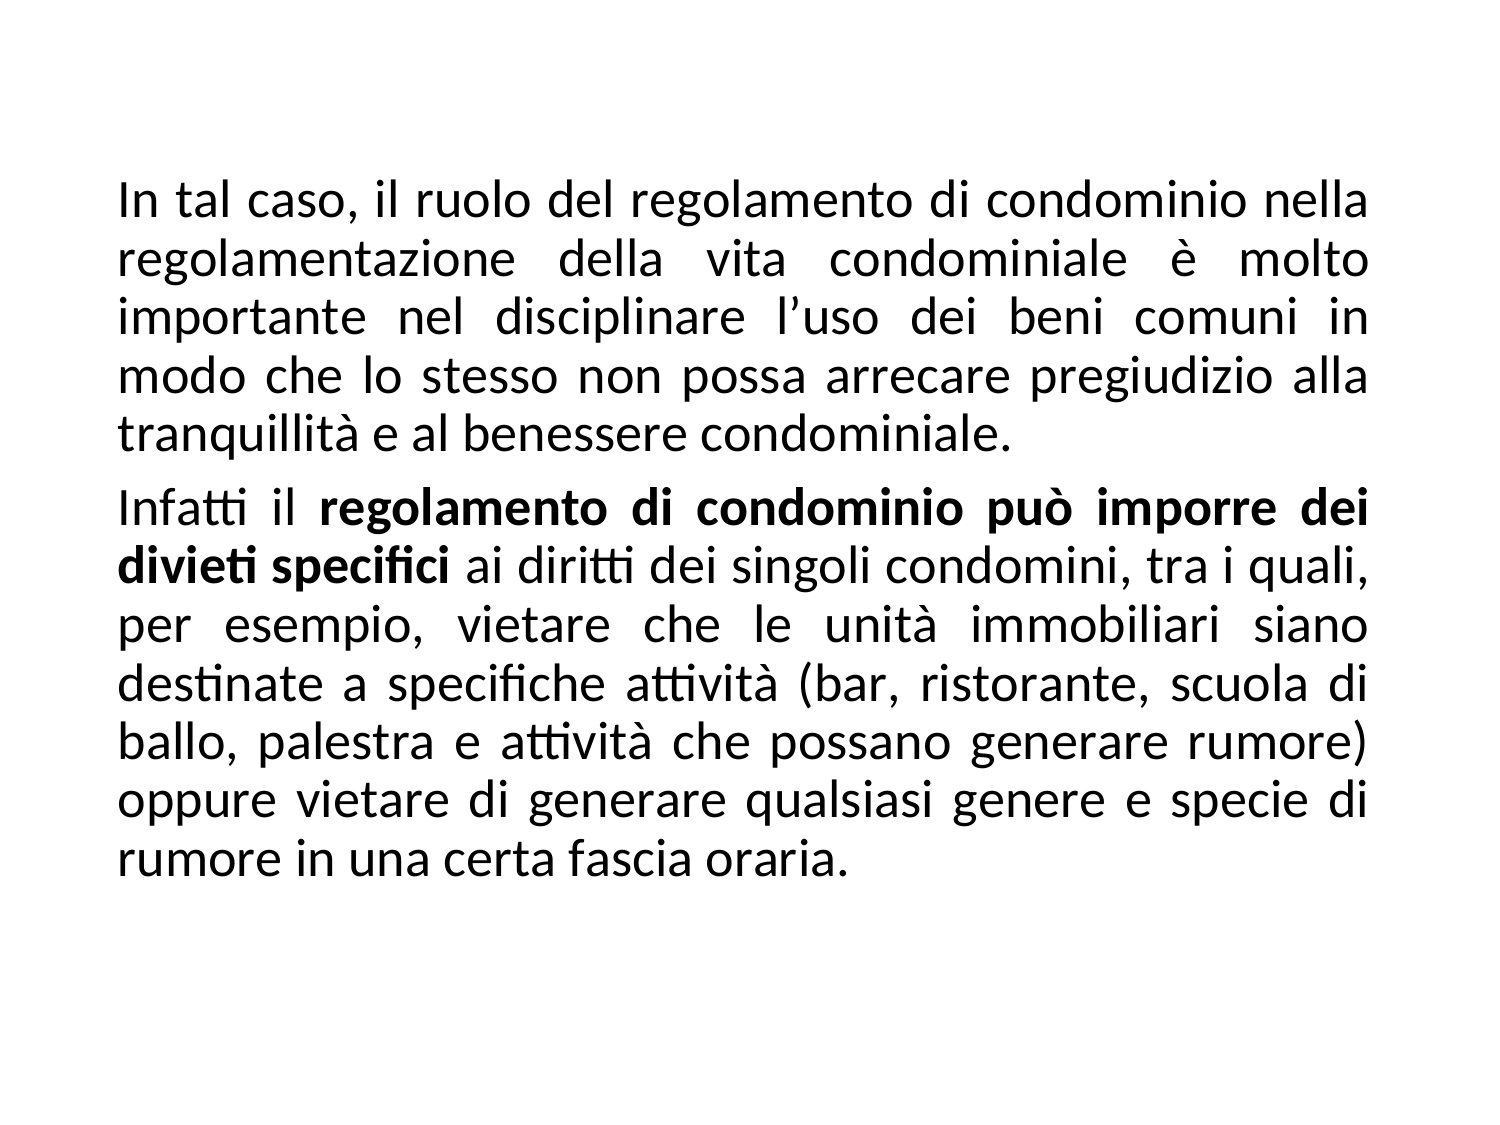

# In tal caso, il ruolo del regolamento di condominio nella regolamentazione della vita condominiale è molto importante nel disciplinare l’uso dei beni comuni in modo che lo stesso non possa arrecare pregiudizio alla tranquillità e al benessere condominiale.
Infatti il regolamento di condominio può imporre dei divieti specifici ai diritti dei singoli condomini, tra i quali, per esempio, vietare che le unità immobiliari siano destinate a specifiche attività (bar, ristorante, scuola di ballo, palestra e attività che possano generare rumore) oppure vietare di generare qualsiasi genere e specie di rumore in una certa fascia oraria.